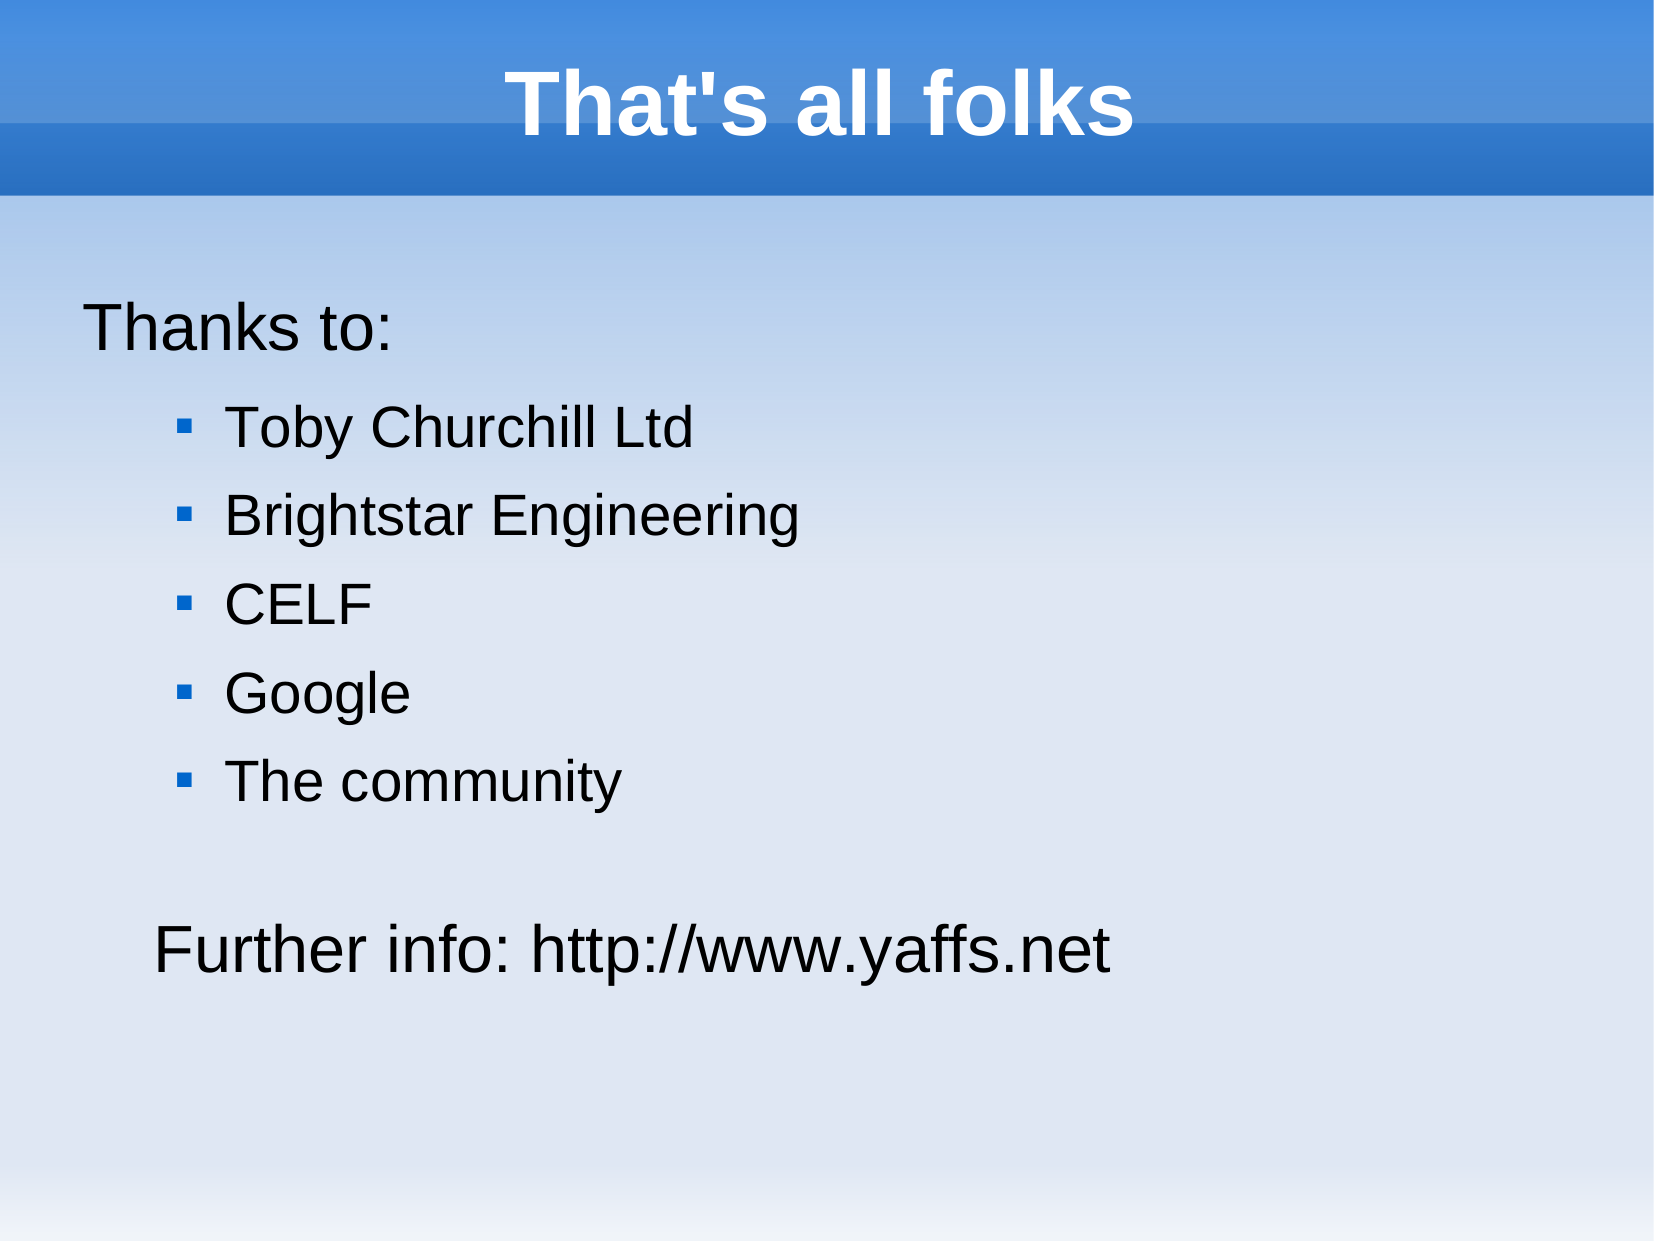

# That's all folks
Thanks to:
Toby Churchill Ltd
Brightstar Engineering
CELF
Google
The community
Further info: http://www.yaffs.net